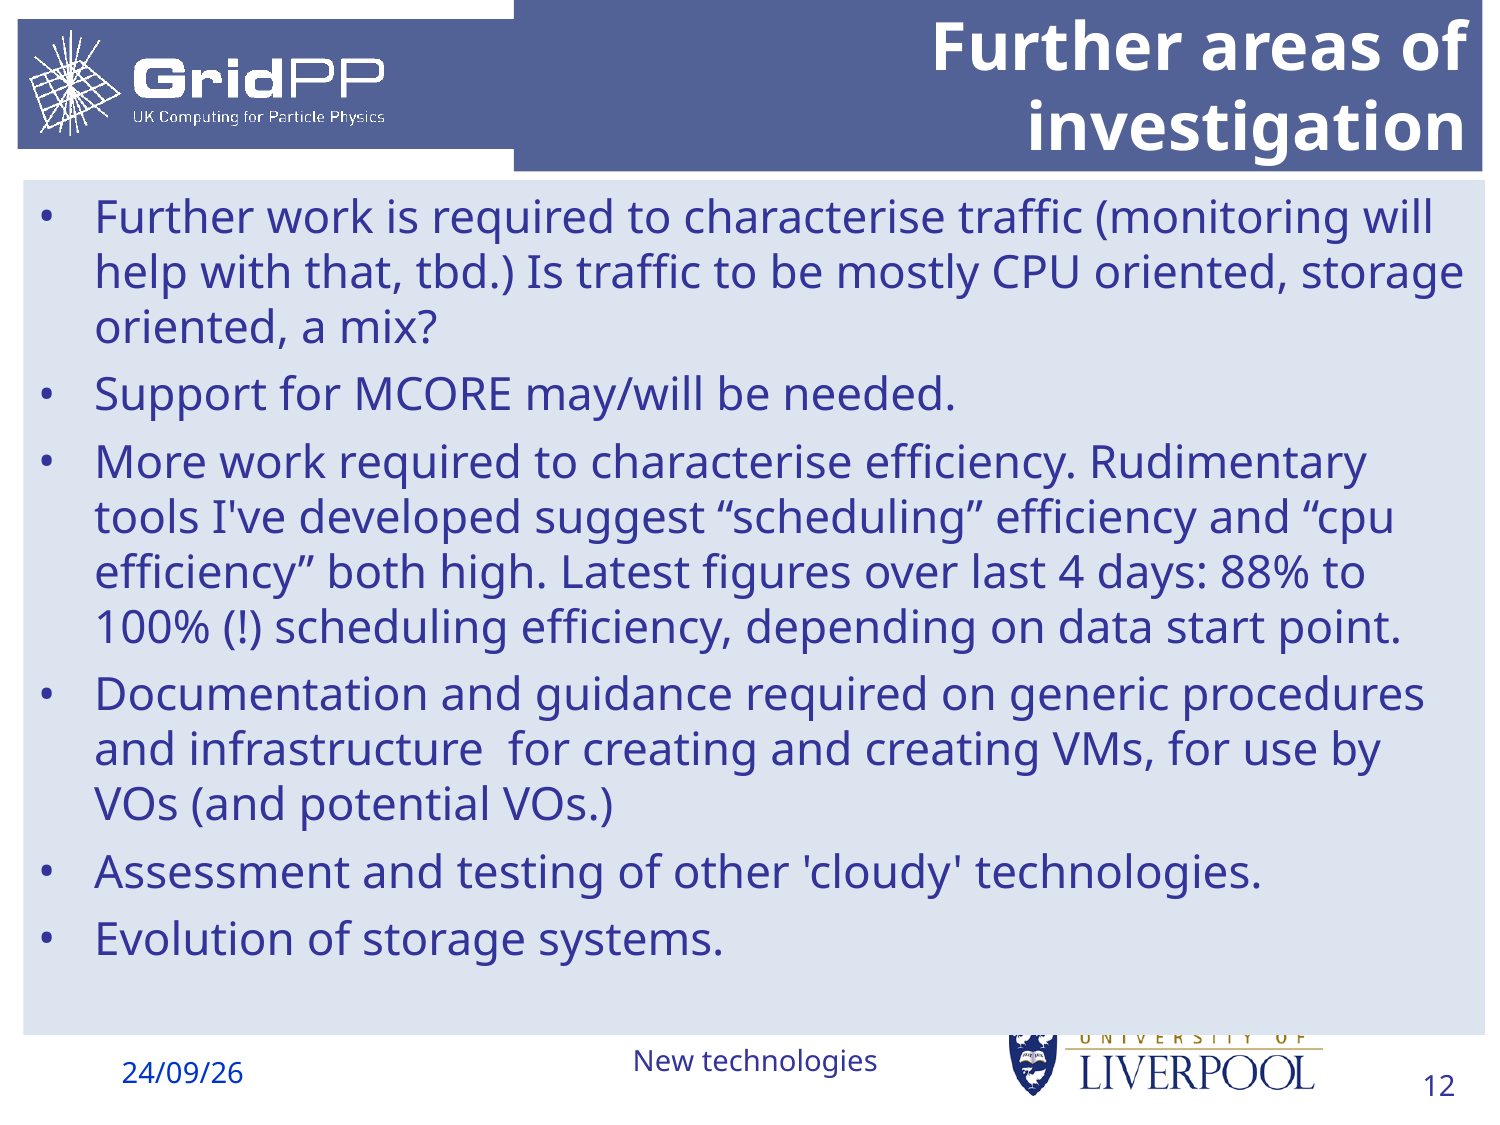

# Further areas of investigation
Further work is required to characterise traffic (monitoring will help with that, tbd.) Is traffic to be mostly CPU oriented, storage oriented, a mix?
Support for MCORE may/will be needed.
More work required to characterise efficiency. Rudimentary tools I've developed suggest “scheduling” efficiency and “cpu efficiency” both high. Latest figures over last 4 days: 88% to 100% (!) scheduling efficiency, depending on data start point.
Documentation and guidance required on generic procedures and infrastructure for creating and creating VMs, for use by VOs (and potential VOs.)
Assessment and testing of other 'cloudy' technologies.
Evolution of storage systems.
New technologies